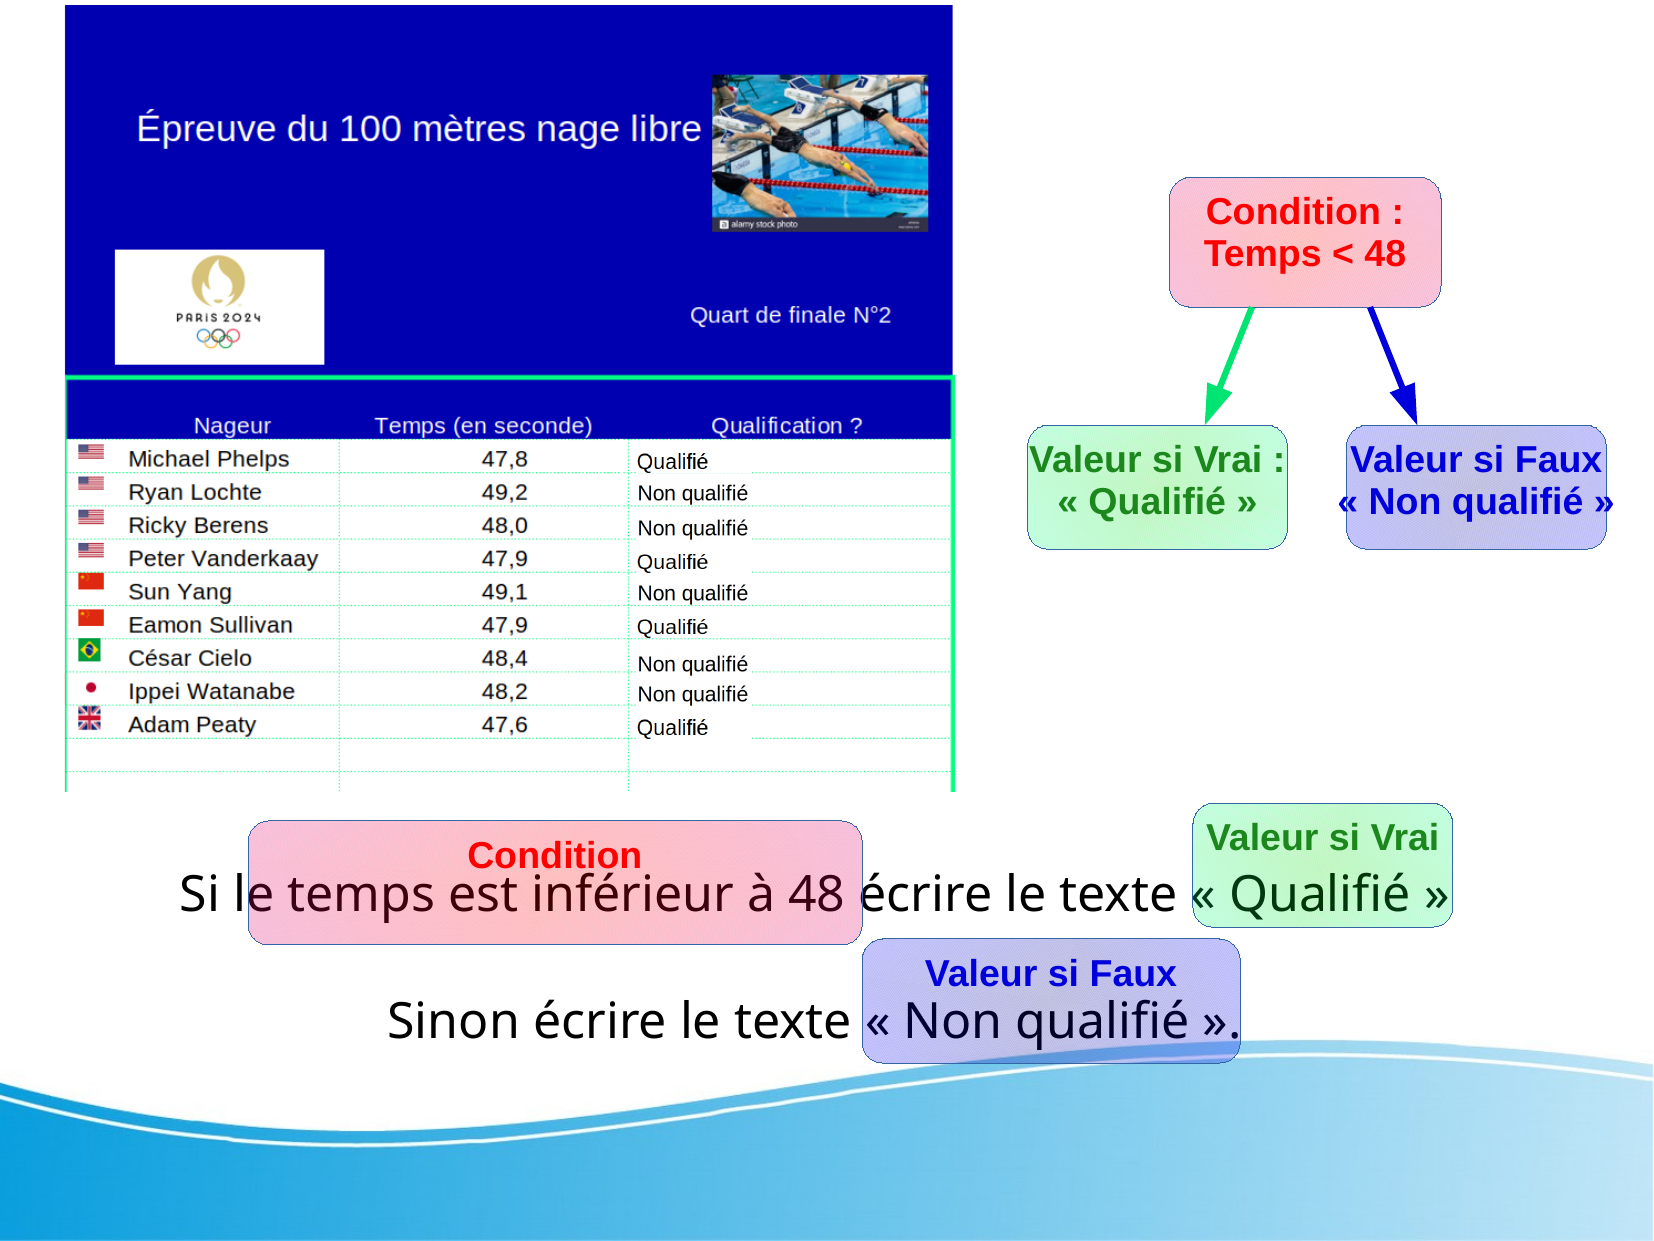

Valeur si Faux
Condition :
Temps < 48
Valeur si Vrai :
« Qualifié »
Valeur si Faux
« Non qualifié »
Valeur si Vrai
Condition
Si le temps est inférieur à 48 écrire le texte « Qualifié »
Sinon écrire le texte « Non qualifié ».
Valeur si Faux